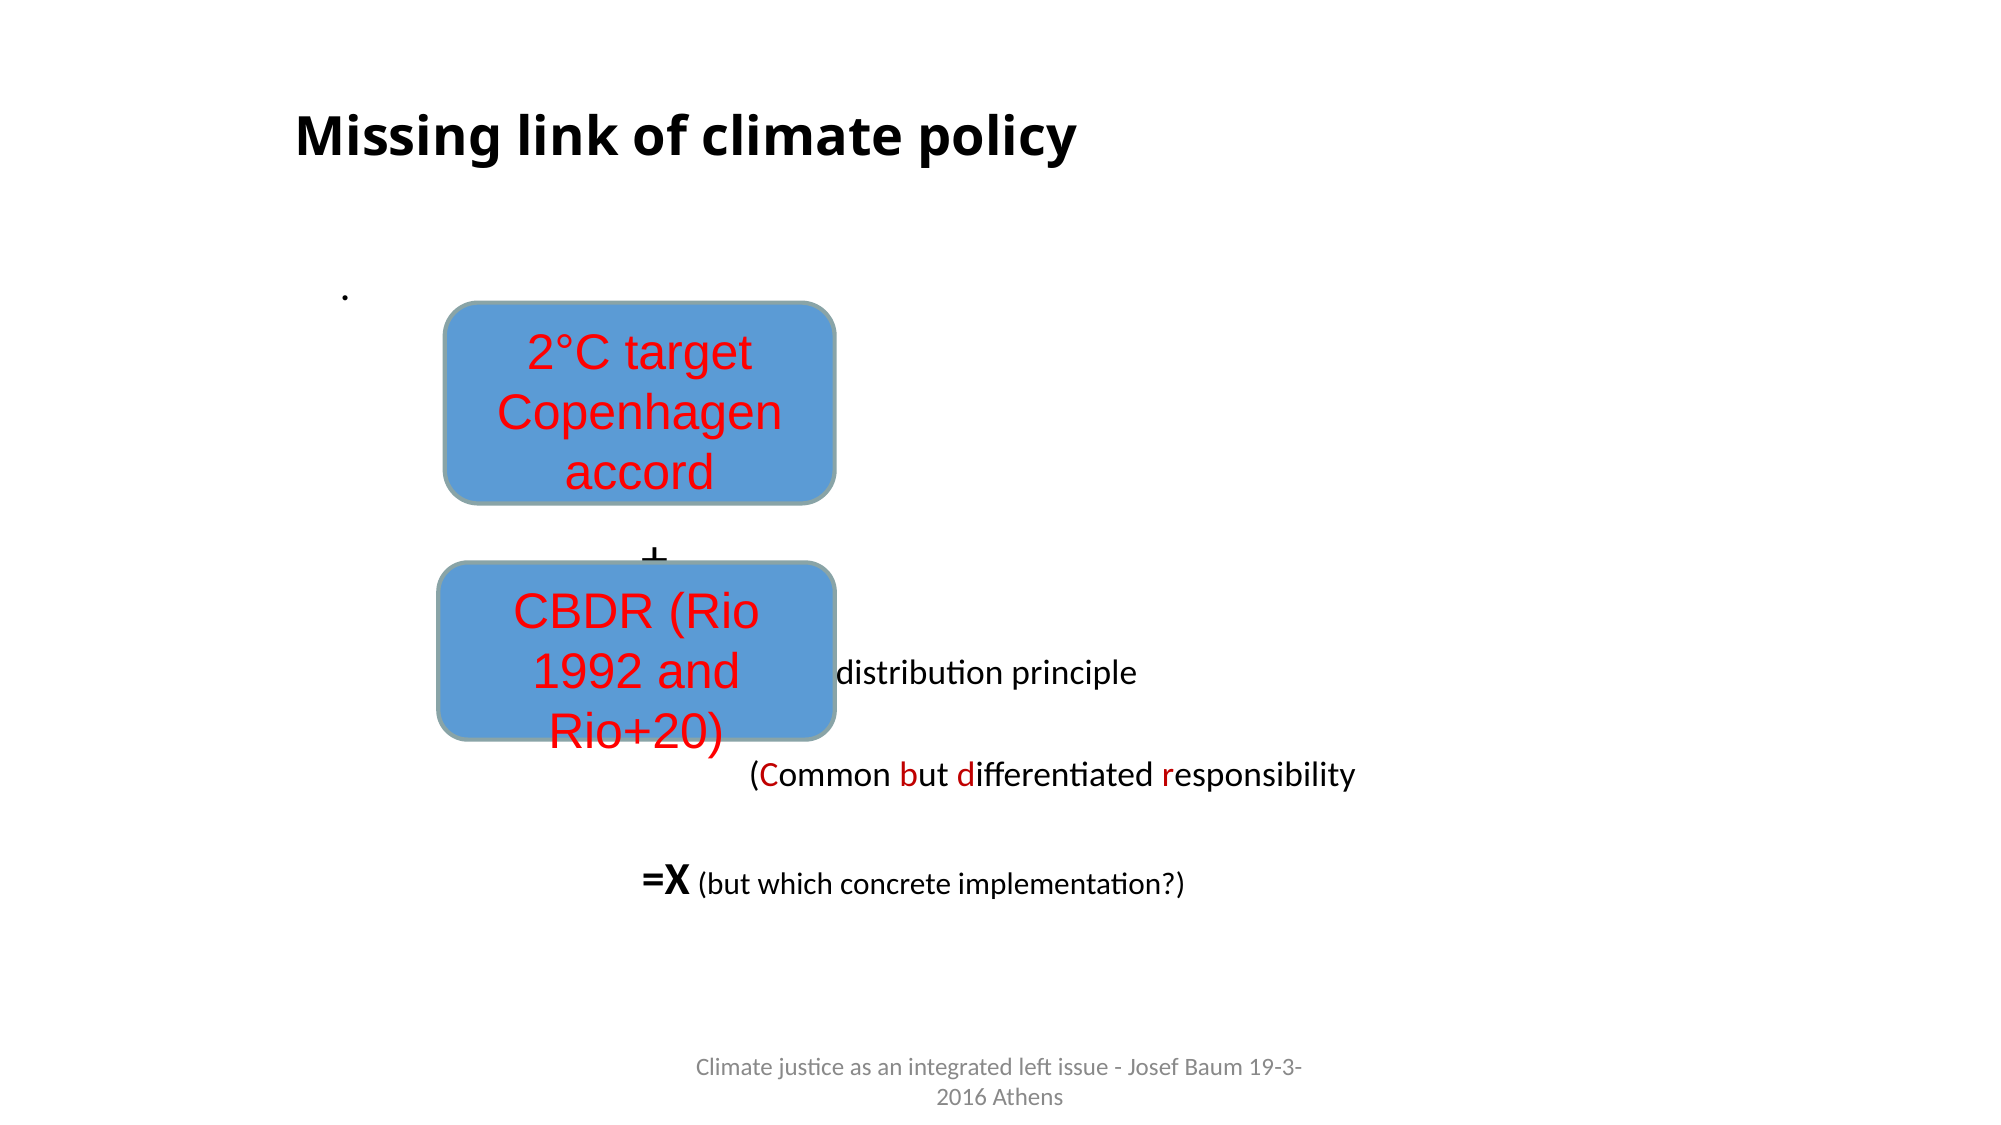

# Missing link of climate policy
			+
				 basic distribution principle
				 (Common but differentiated responsibility
			=X (but which concrete implementation?)
2°C target Copenhagen accord
CBDR (Rio 1992 and Rio+20)
Climate justice as an integrated left issue - Josef Baum 19-3-2016 Athens